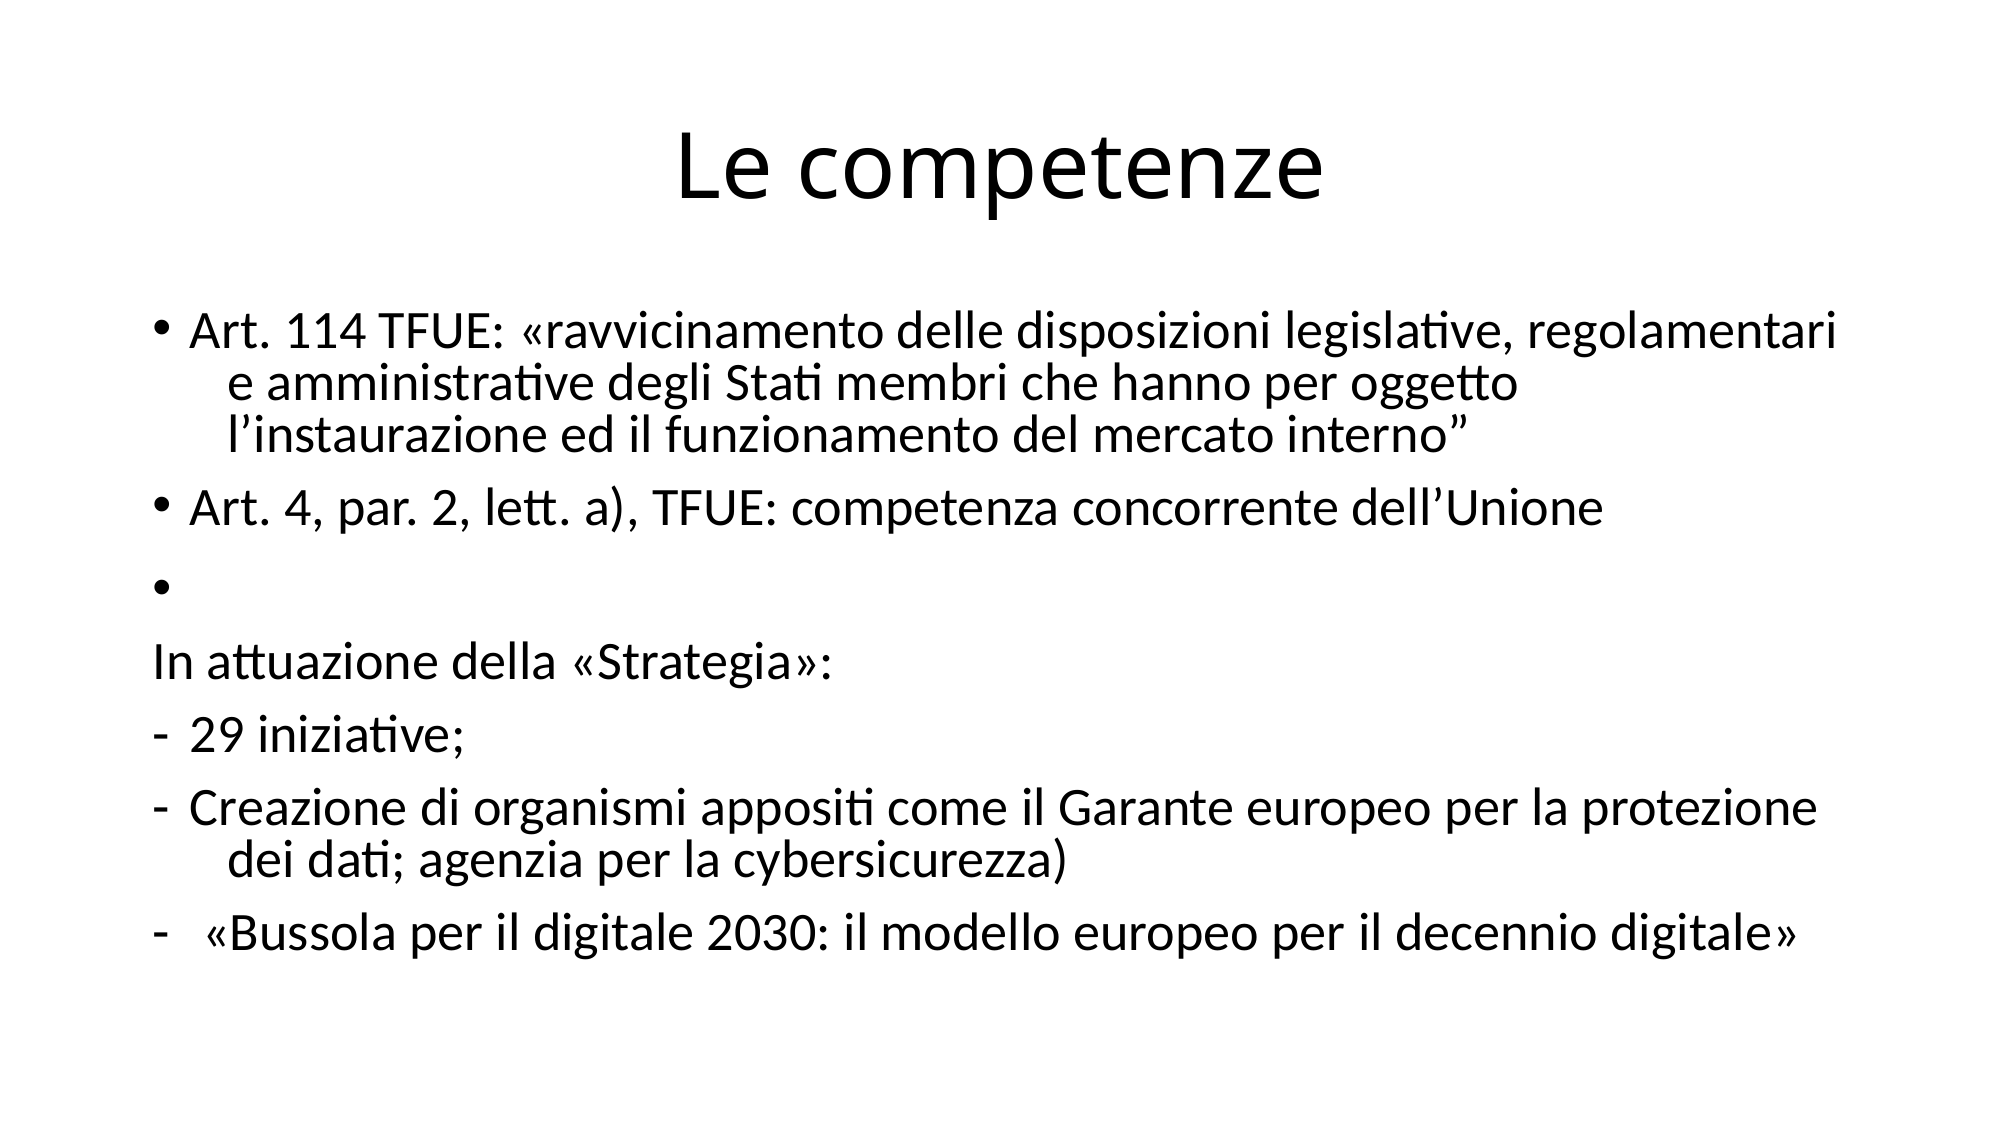

# Le competenze
Art. 114 TFUE: «ravvicinamento delle disposizioni legislative, regolamentari e amministrative degli Stati membri che hanno per oggetto l’instaurazione ed il funzionamento del mercato interno”
Art. 4, par. 2, lett. a), TFUE: competenza concorrente dell’Unione
In attuazione della «Strategia»:
29 iniziative;
Creazione di organismi appositi come il Garante europeo per la protezione dei dati; agenzia per la cybersicurezza)
 «Bussola per il digitale 2030: il modello europeo per il decennio digitale»